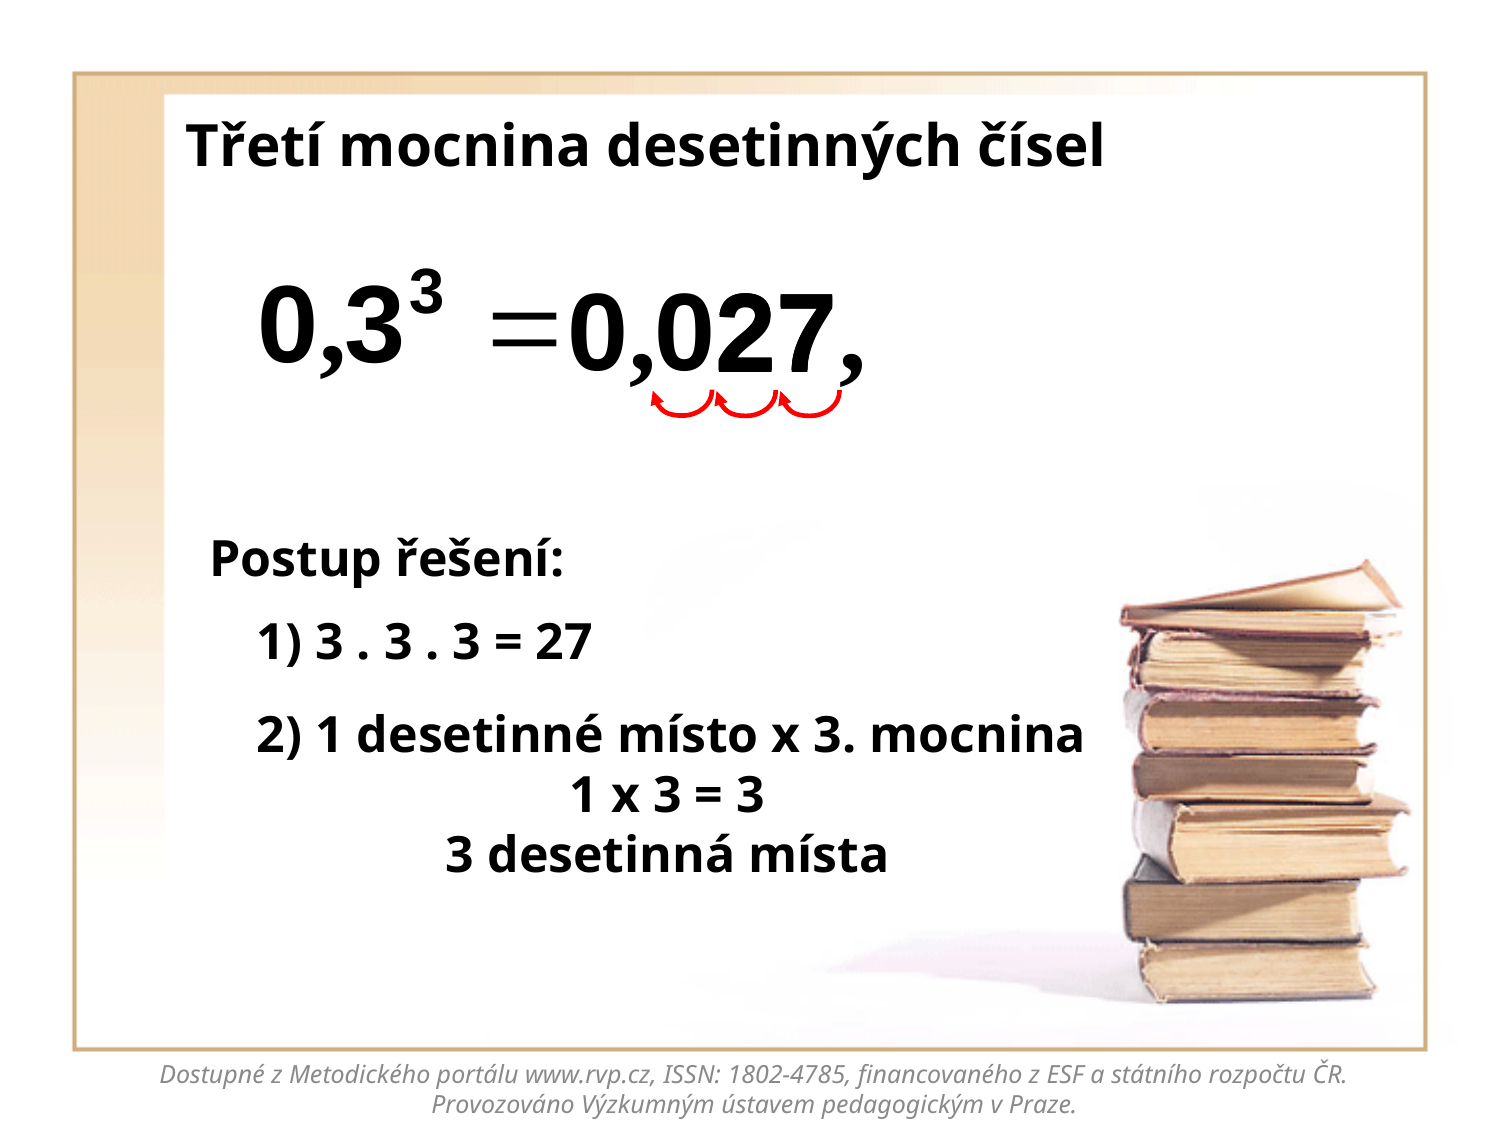

Třetí mocnina desetinných čísel
Postup řešení:
1) 3 . 3 . 3 = 27
2) 1 desetinné místo x 3. mocnina
 	 1 x 3 = 3
 	 3 desetinná místa